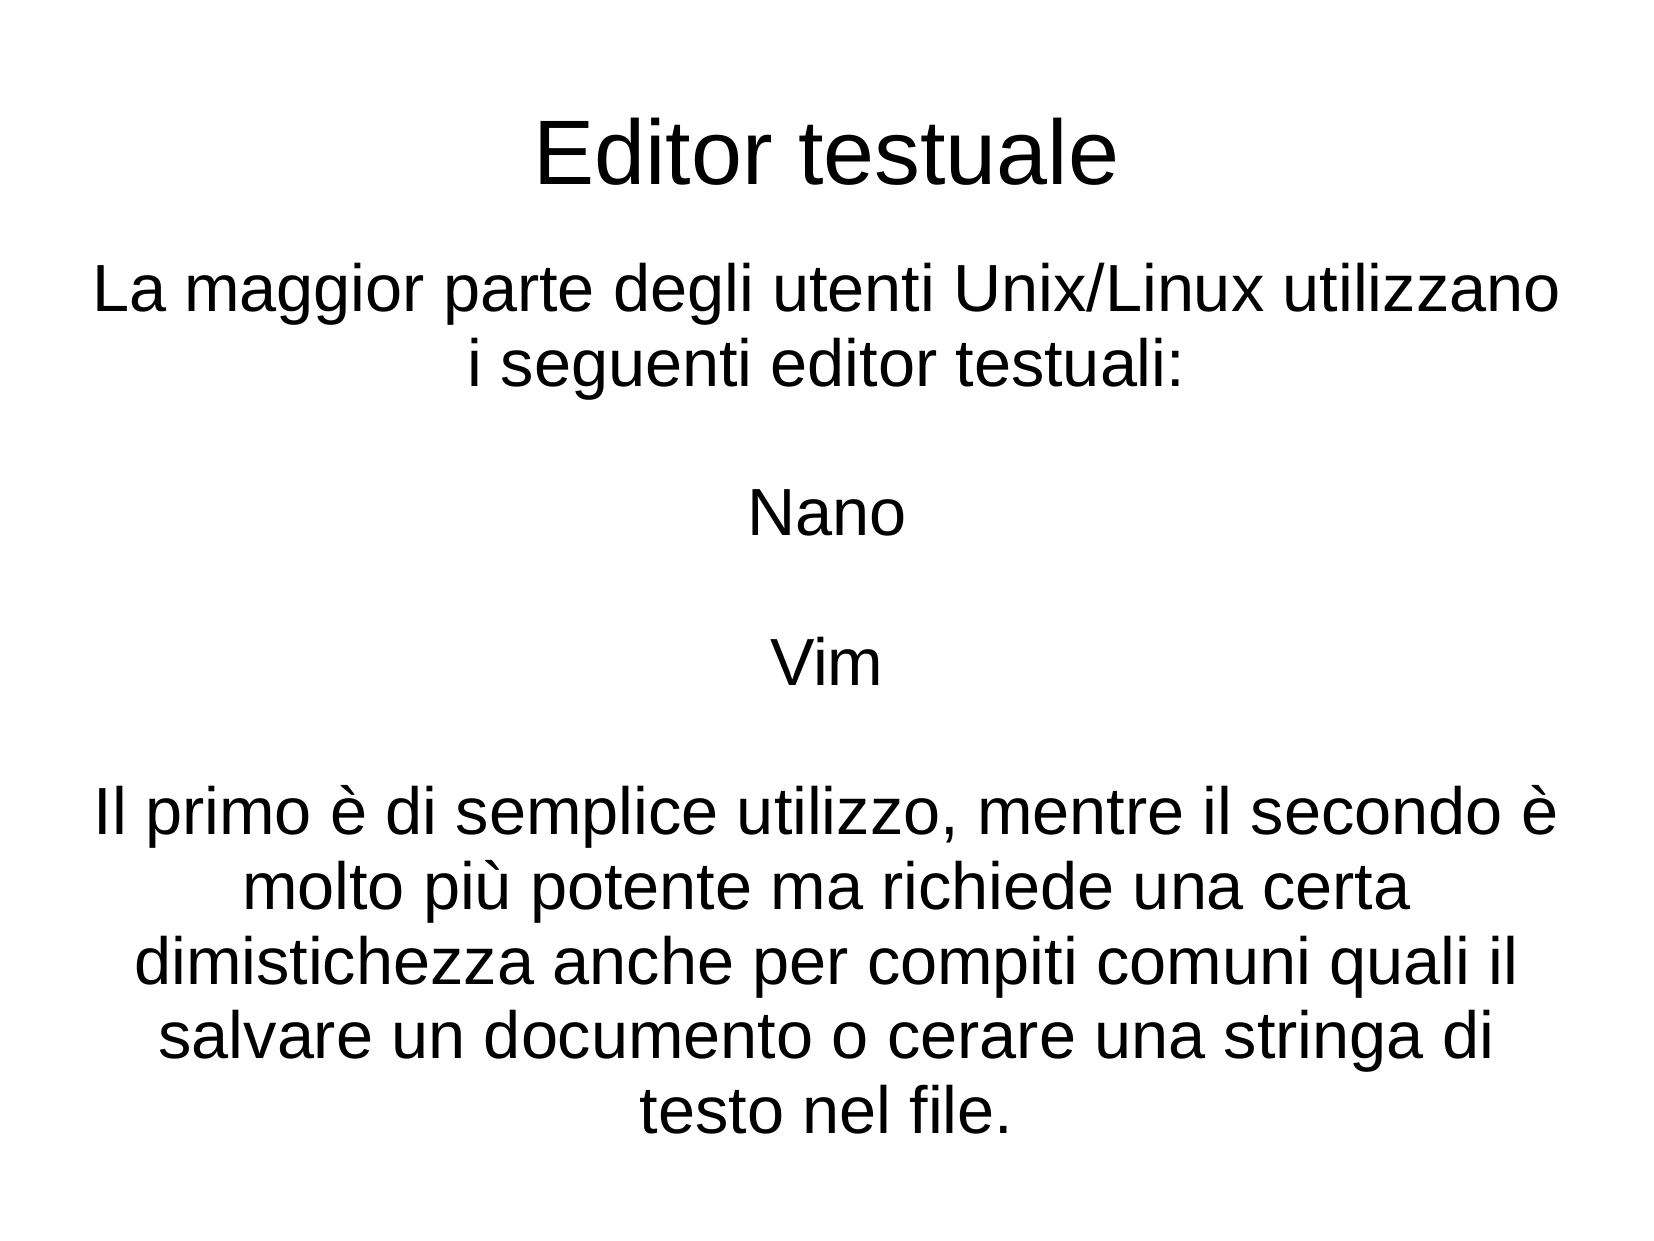

# Editor testuale
La maggior parte degli utenti Unix/Linux utilizzano i seguenti editor testuali:
Nano
Vim
Il primo è di semplice utilizzo, mentre il secondo è molto più potente ma richiede una certa dimistichezza anche per compiti comuni quali il salvare un documento o cerare una stringa di testo nel file.